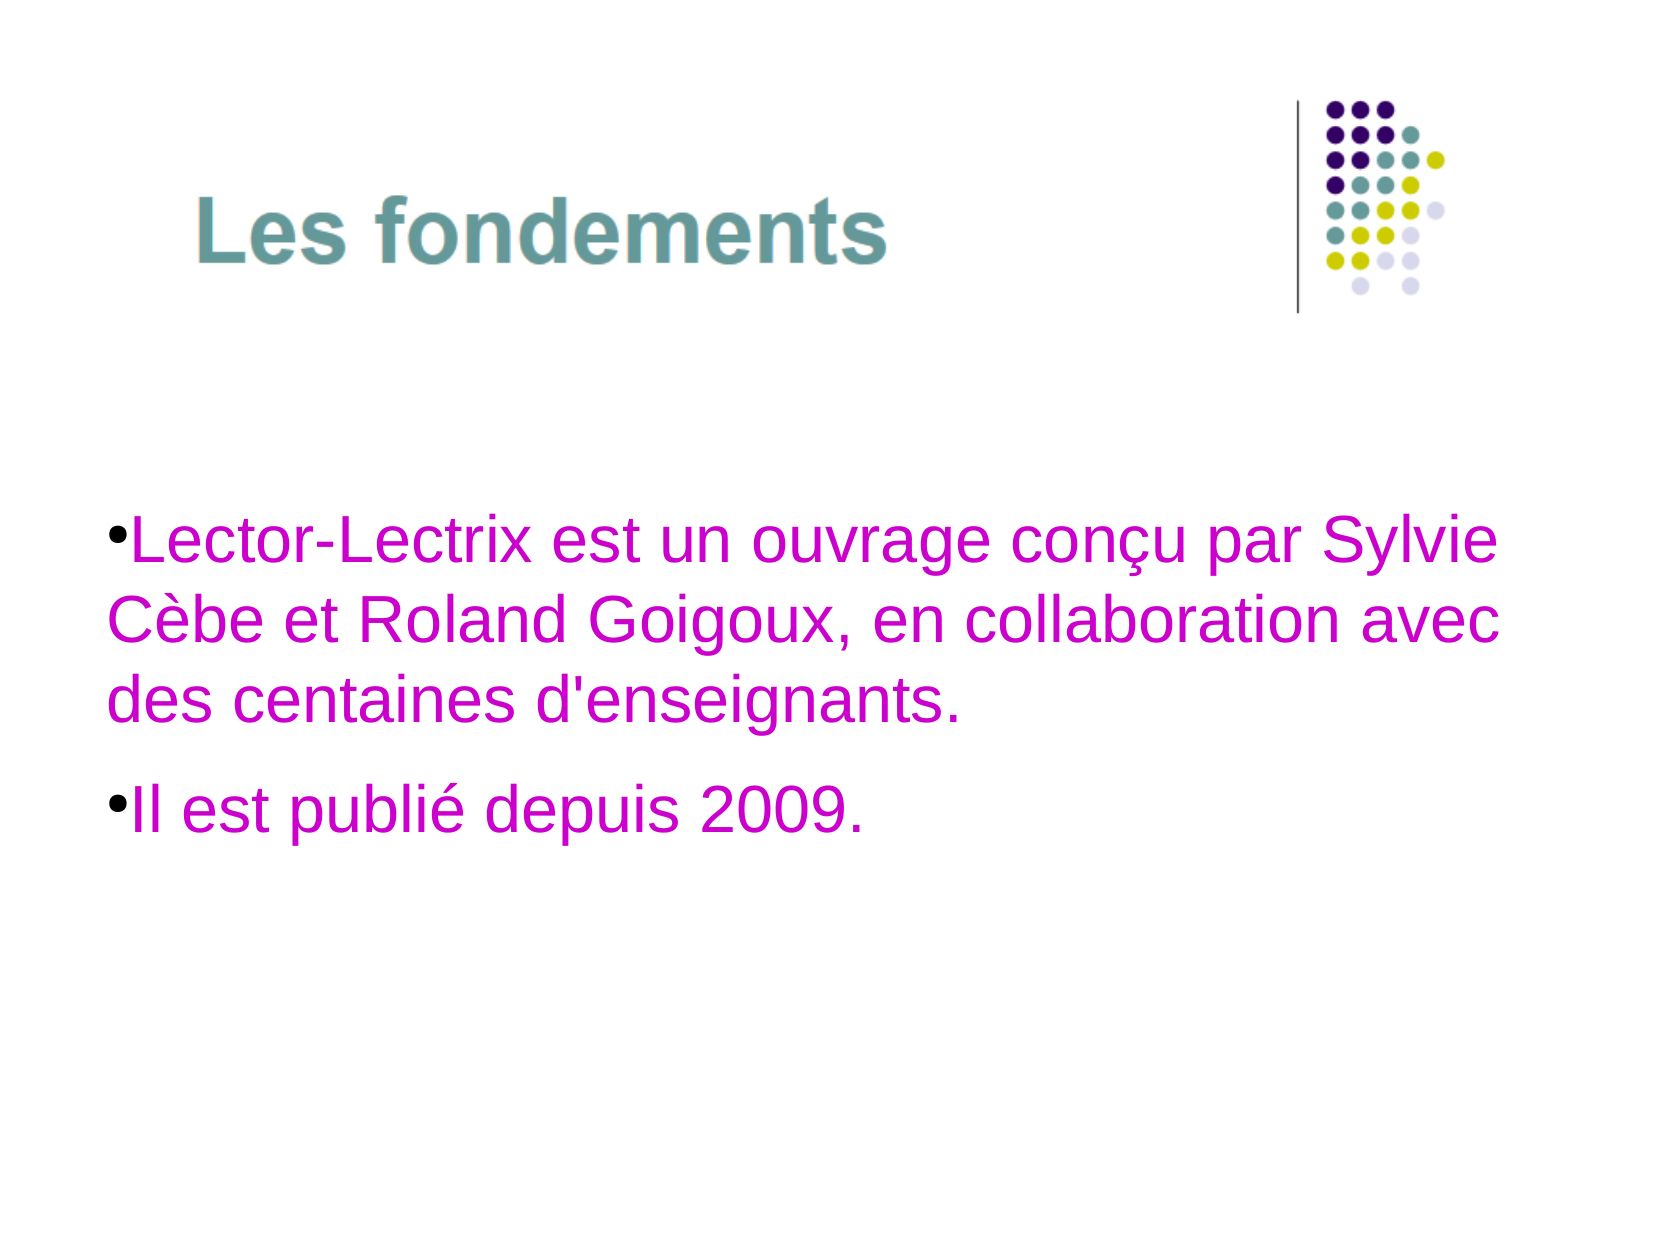

# Lector-Lectrix est un ouvrage conçu par Sylvie Cèbe et Roland Goigoux, en collaboration avec des centaines d'enseignants.
Il est publié depuis 2009.